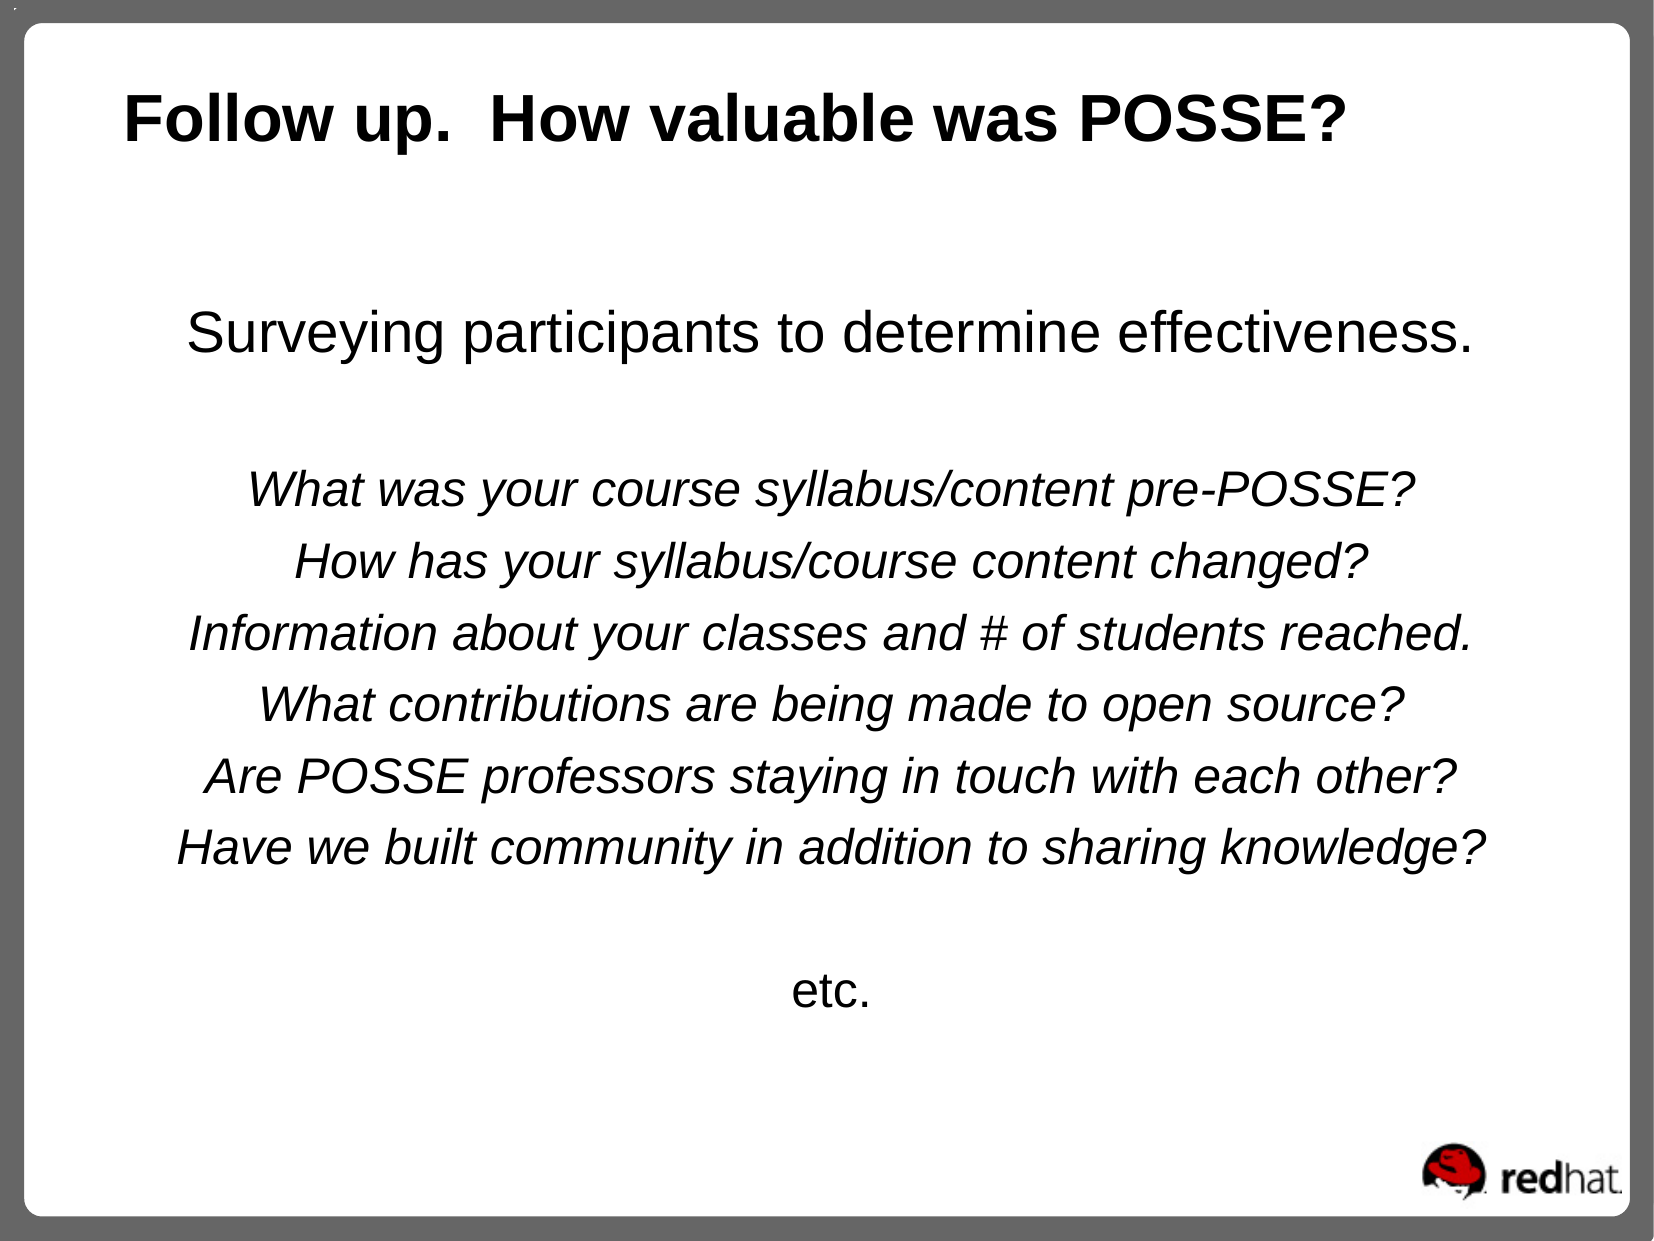

# Follow up. How valuable was POSSE?
Surveying participants to determine effectiveness.
What was your course syllabus/content pre-POSSE?
How has your syllabus/course content changed?
Information about your classes and # of students reached.
What contributions are being made to open source?
Are POSSE professors staying in touch with each other?
Have we built community in addition to sharing knowledge?
etc.